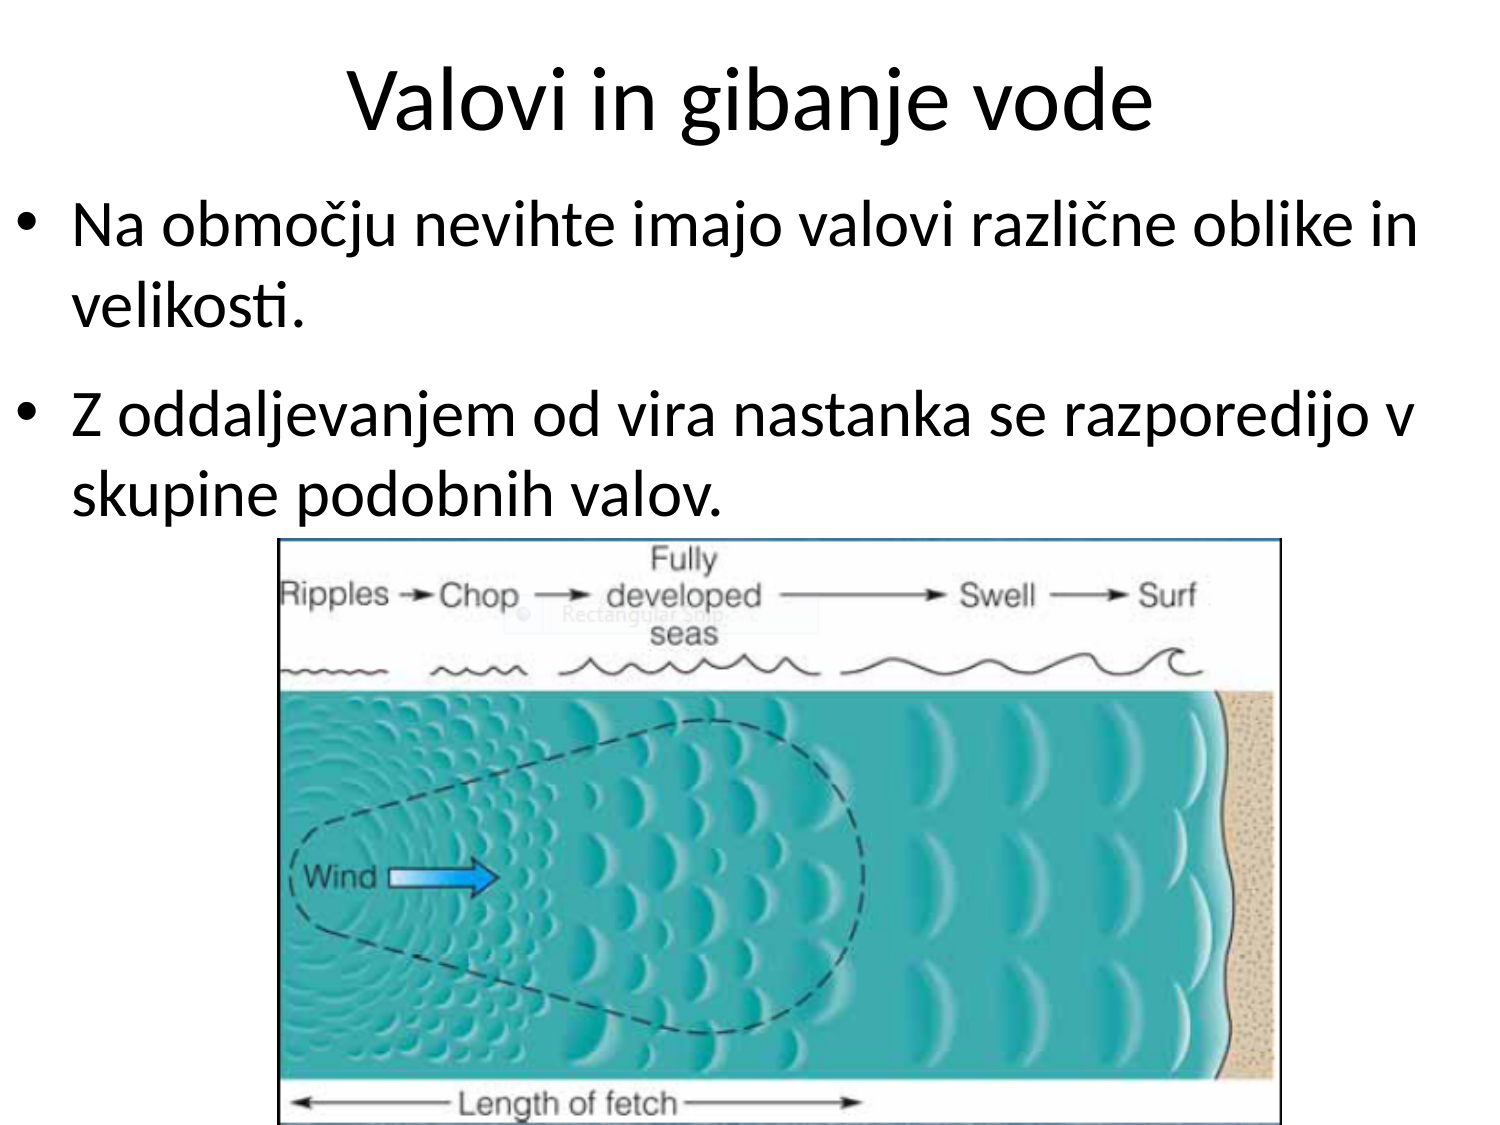

# Valovi in gibanje vode
Na območju nevihte imajo valovi različne oblike in velikosti.
Z oddaljevanjem od vira nastanka se razporedijo v skupine podobnih valov.